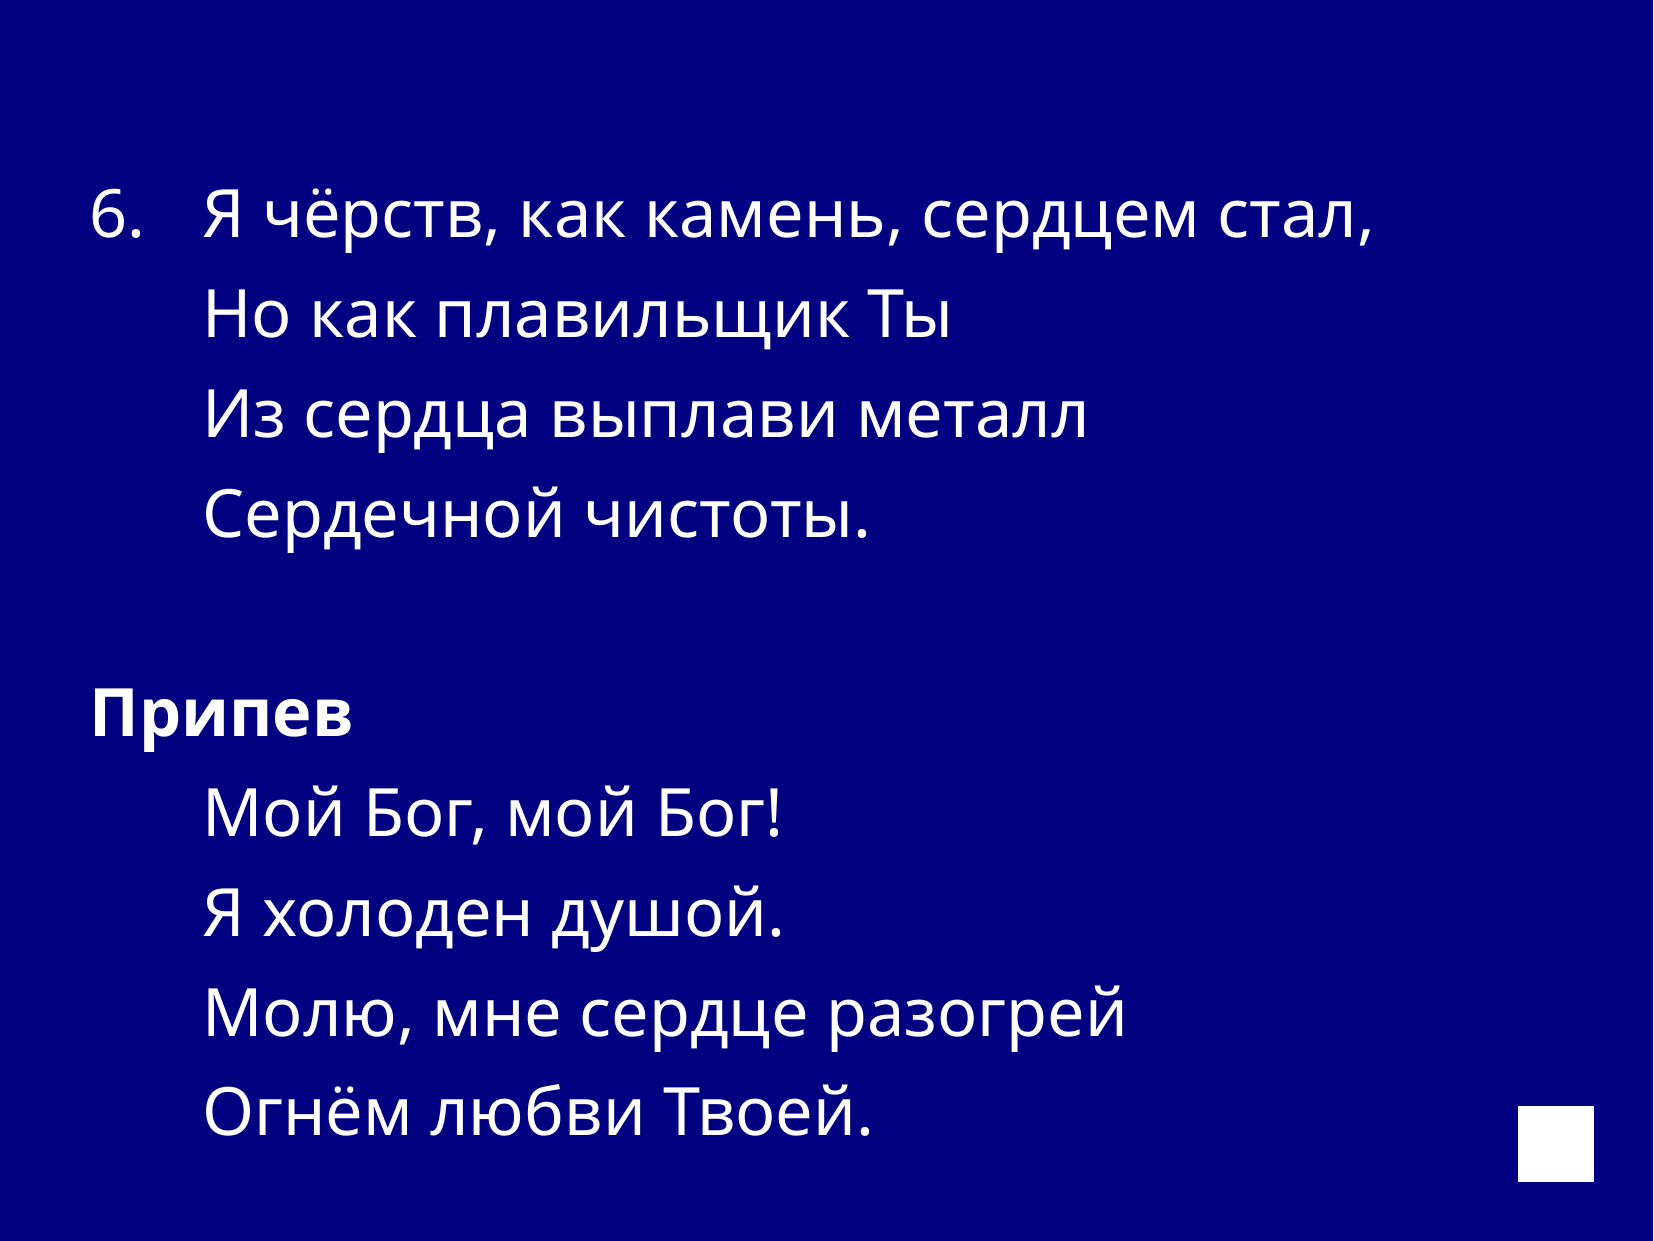

6.	Я чёрств, как камень, сердцем стал,
	Но как плавильщик Ты
	Из сердца выплави металл
	Сердечной чистоты.
Припев
	Мой Бог, мой Бог!
	Я холоден душой.
	Молю, мне сердце разогрей
	Огнём любви Твоей.